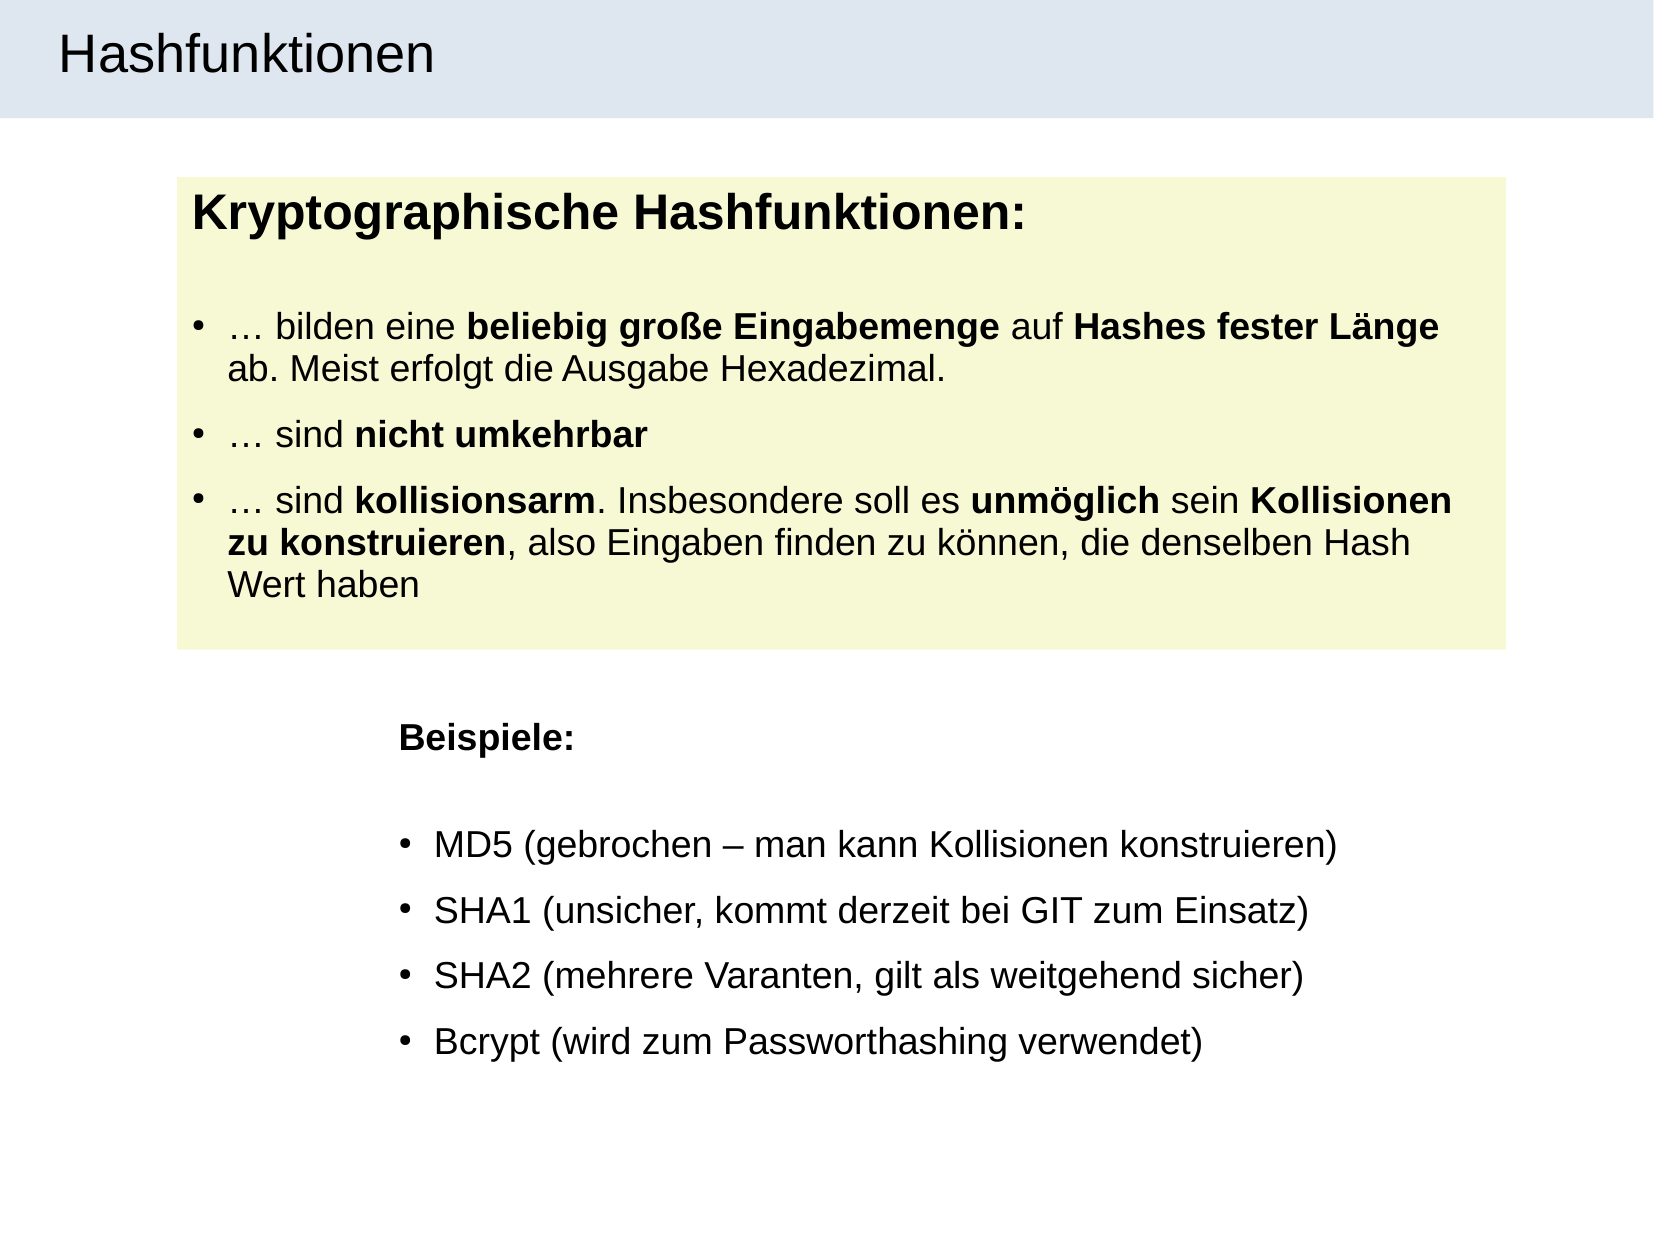

# Hashfunktionen
Kryptographische Hashfunktionen:
… bilden eine beliebig große Eingabemenge auf Hashes fester Länge ab. Meist erfolgt die Ausgabe Hexadezimal.
… sind nicht umkehrbar
… sind kollisionsarm. Insbesondere soll es unmöglich sein Kollisionen zu konstruieren, also Eingaben finden zu können, die denselben Hash Wert haben
Beispiele:
MD5 (gebrochen – man kann Kollisionen konstruieren)
SHA1 (unsicher, kommt derzeit bei GIT zum Einsatz)
SHA2 (mehrere Varanten, gilt als weitgehend sicher)
Bcrypt (wird zum Passworthashing verwendet)